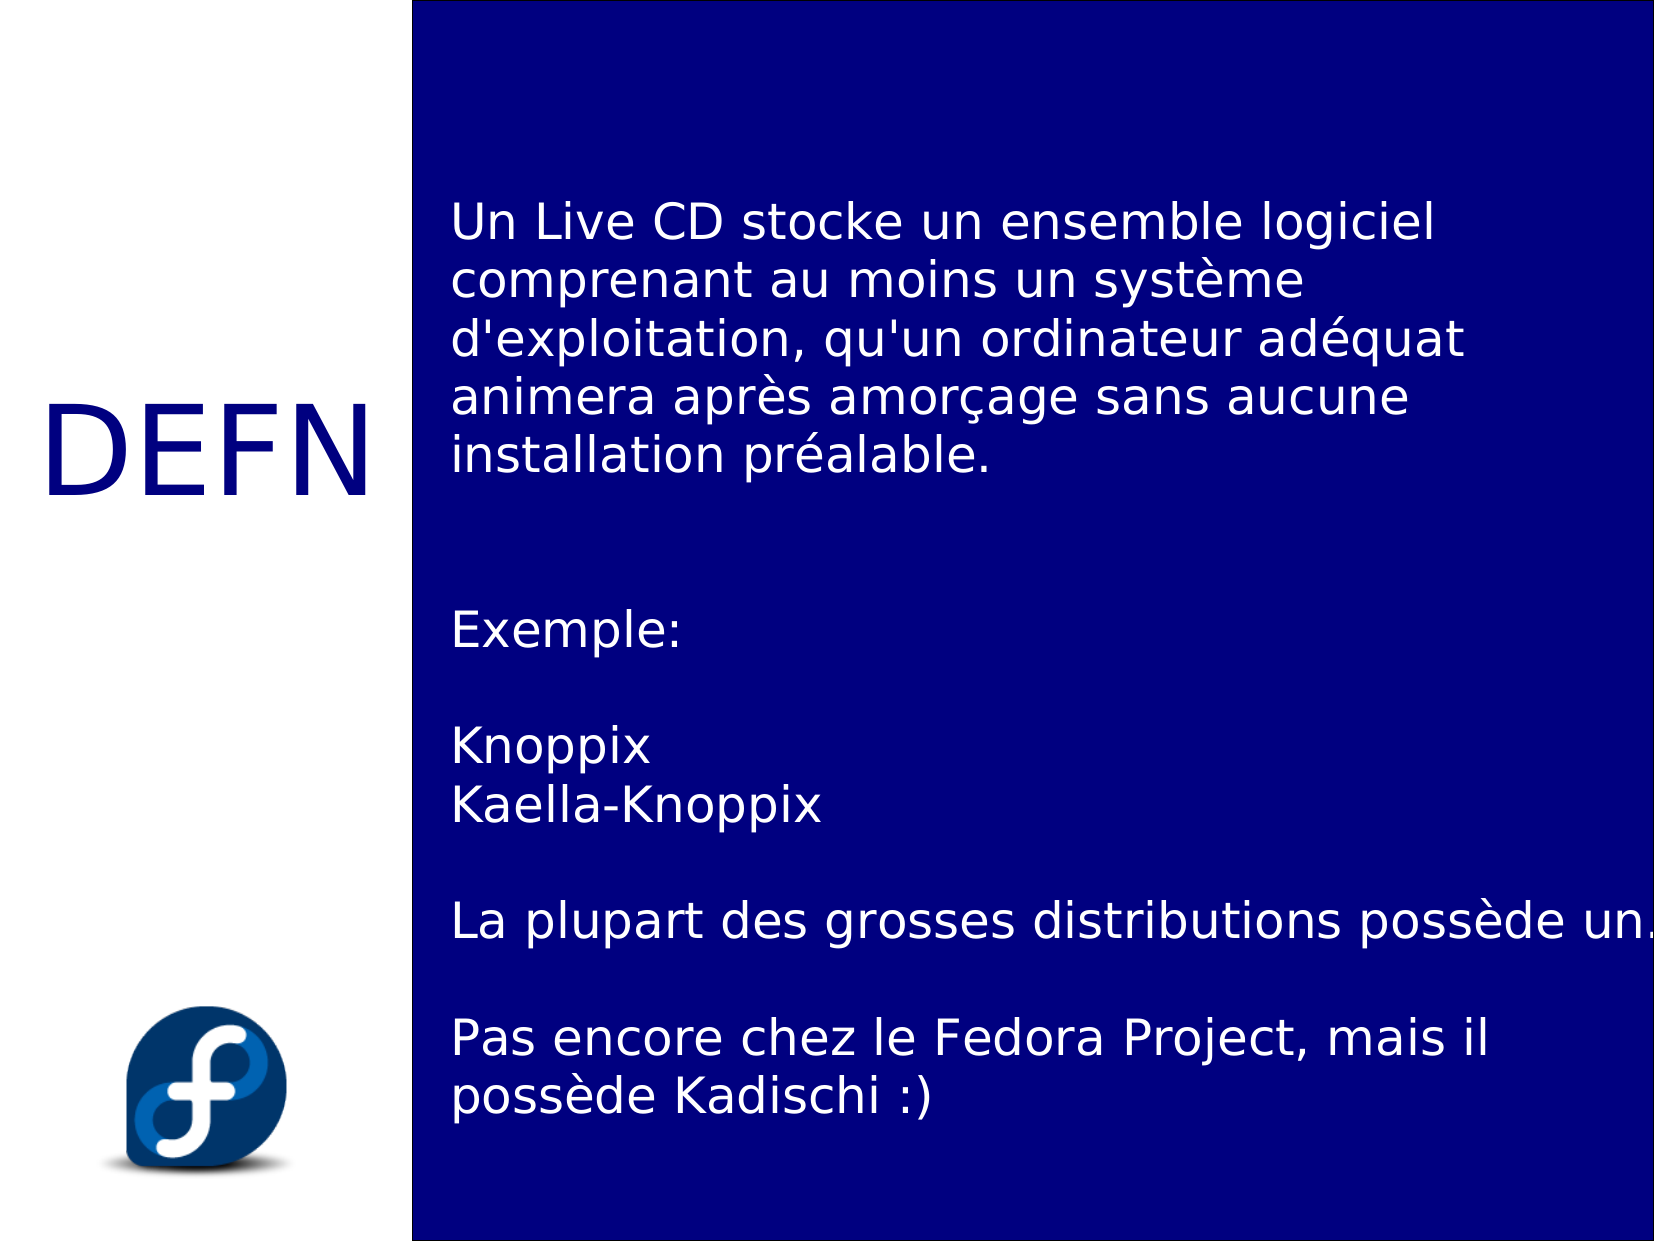

Un Live CD stocke un ensemble logiciel comprenant au moins un système d'exploitation, qu'un ordinateur adéquat animera après amorçage sans aucune installation préalable.
Exemple:
Knoppix
Kaella-Knoppix
La plupart des grosses distributions possède un.
Pas encore chez le Fedora Project, mais il possède Kadischi :)
DEFN